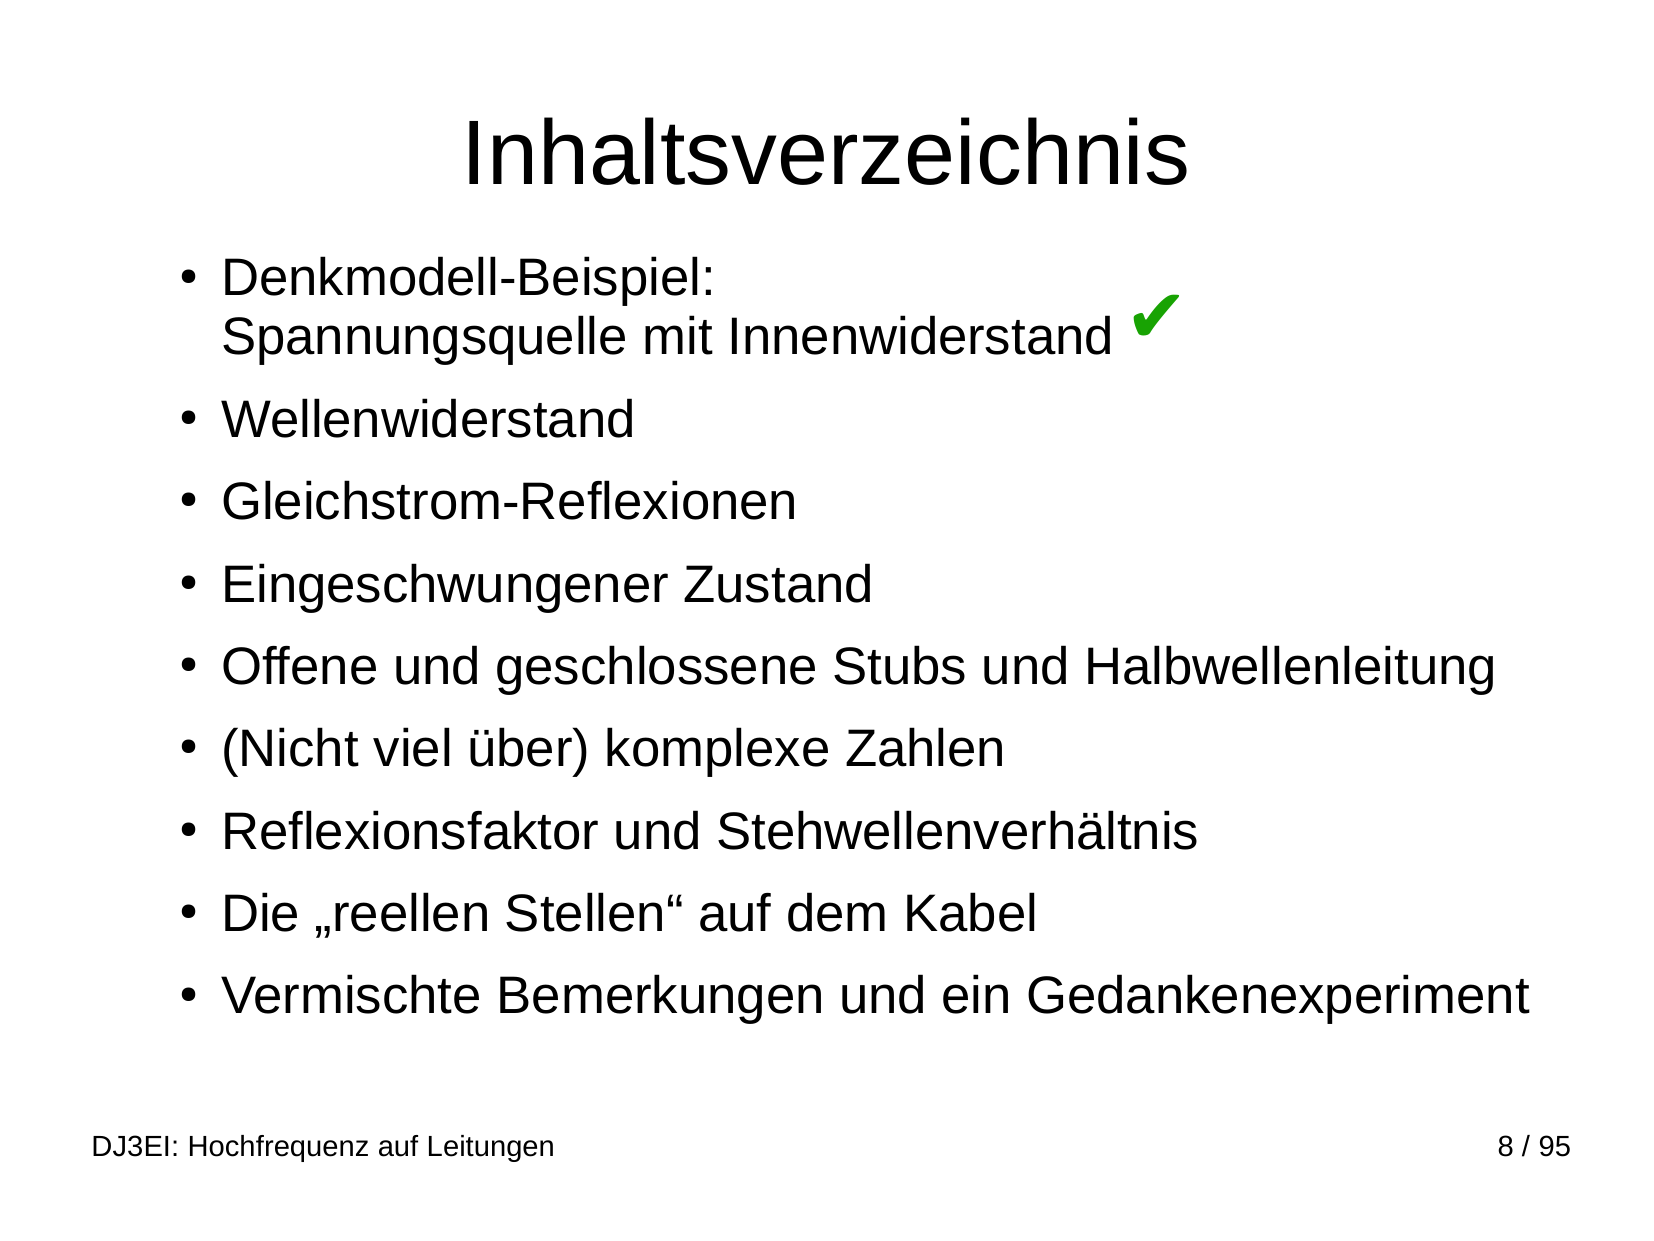

# Inhaltsverzeichnis
Denkmodell-Beispiel:
Spannungsquelle mit Innenwiderstand
Wellenwiderstand
Gleichstrom-Reflexionen
Eingeschwungener Zustand
Offene und geschlossene Stubs und Halbwellenleitung
(Nicht viel über) komplexe Zahlen
Reflexionsfaktor und Stehwellenverhältnis
Die „reellen Stellen“ auf dem Kabel
Vermischte Bemerkungen und ein Gedankenexperiment
✔